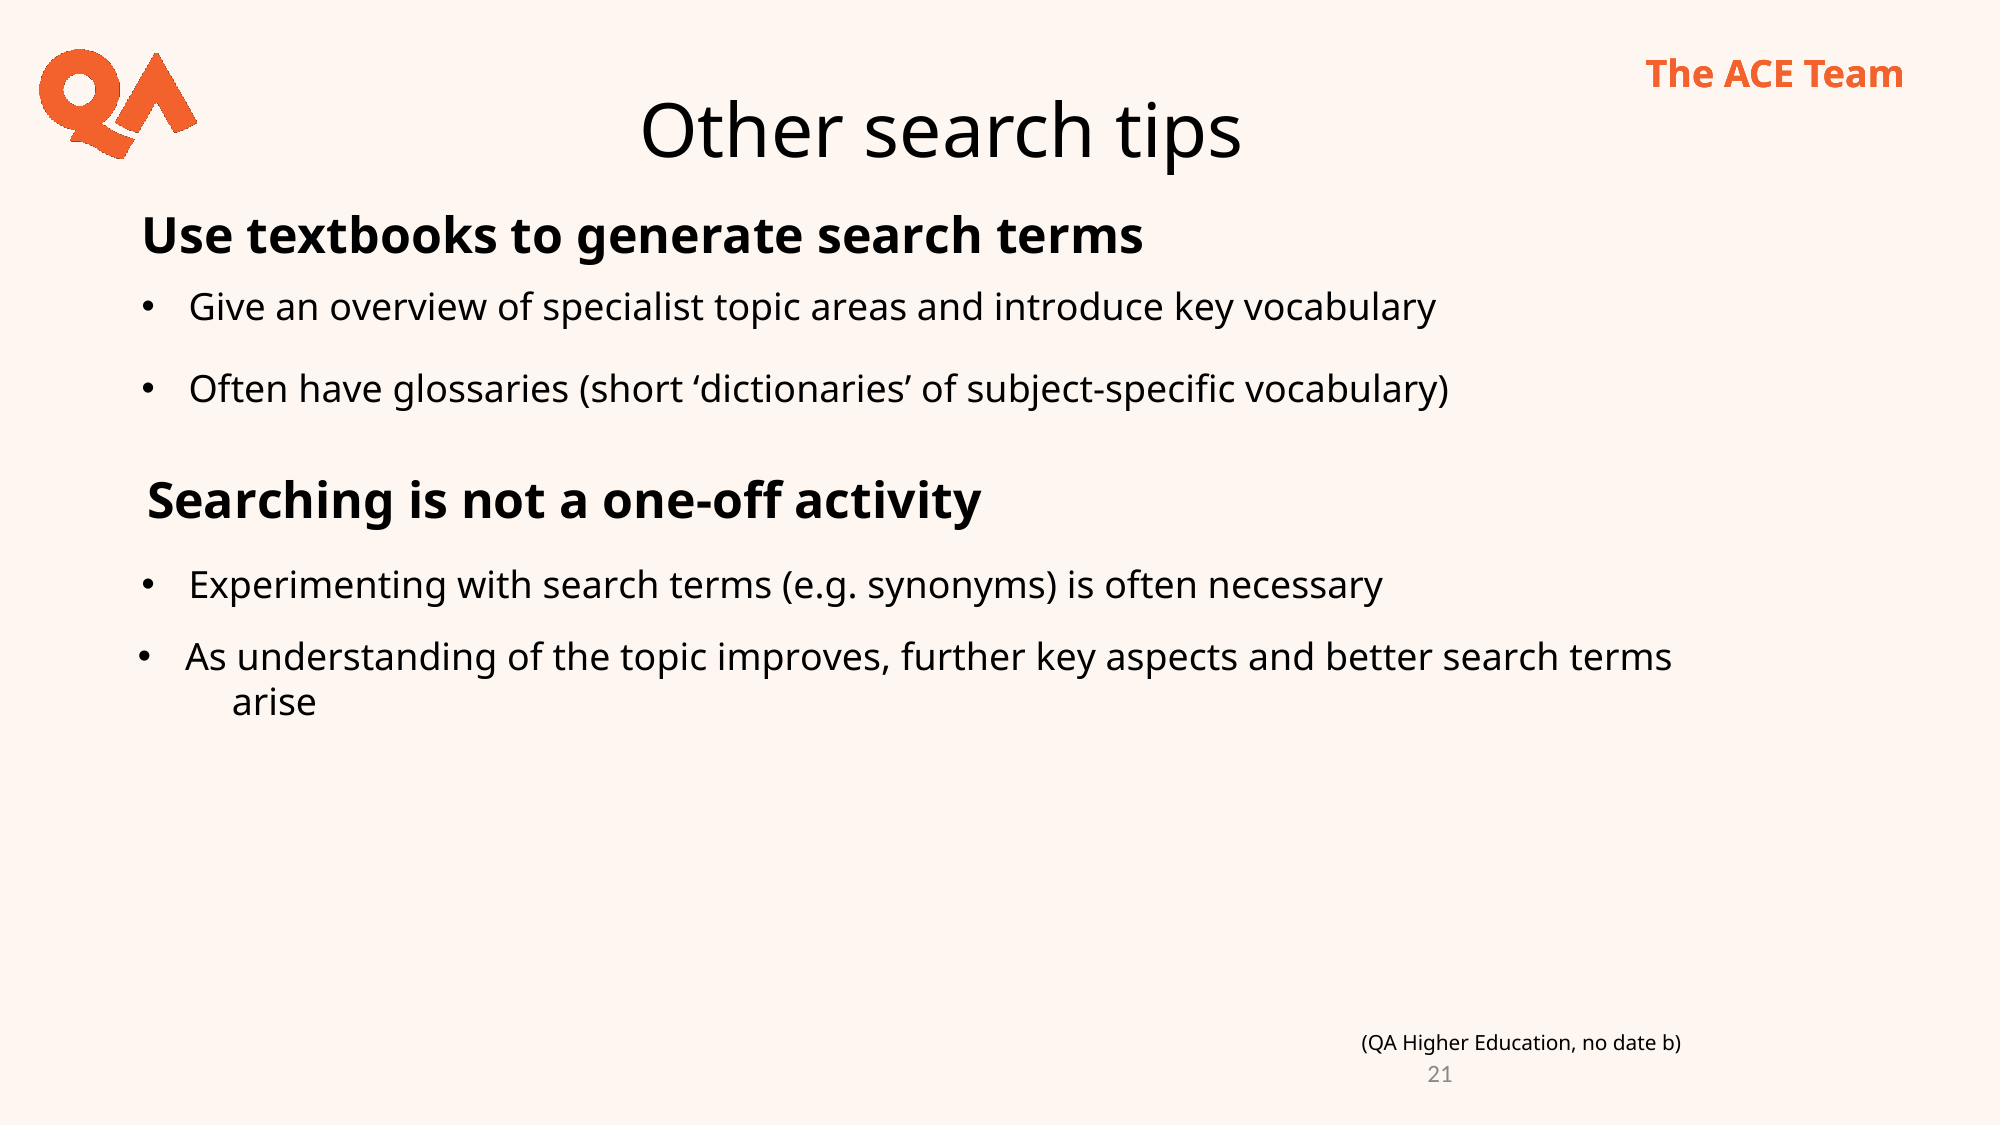

Other search tips
The ACE Team
Use textbooks to generate search terms
Give an overview of specialist topic areas and introduce key vocabulary
Often have glossaries (short ‘dictionaries’ of subject-specific vocabulary)
Searching is not a one-off activity
Experimenting with search terms (e.g. synonyms) is often necessary
As understanding of the topic improves, further key aspects and better search terms arise
(QA Higher Education, no date b)